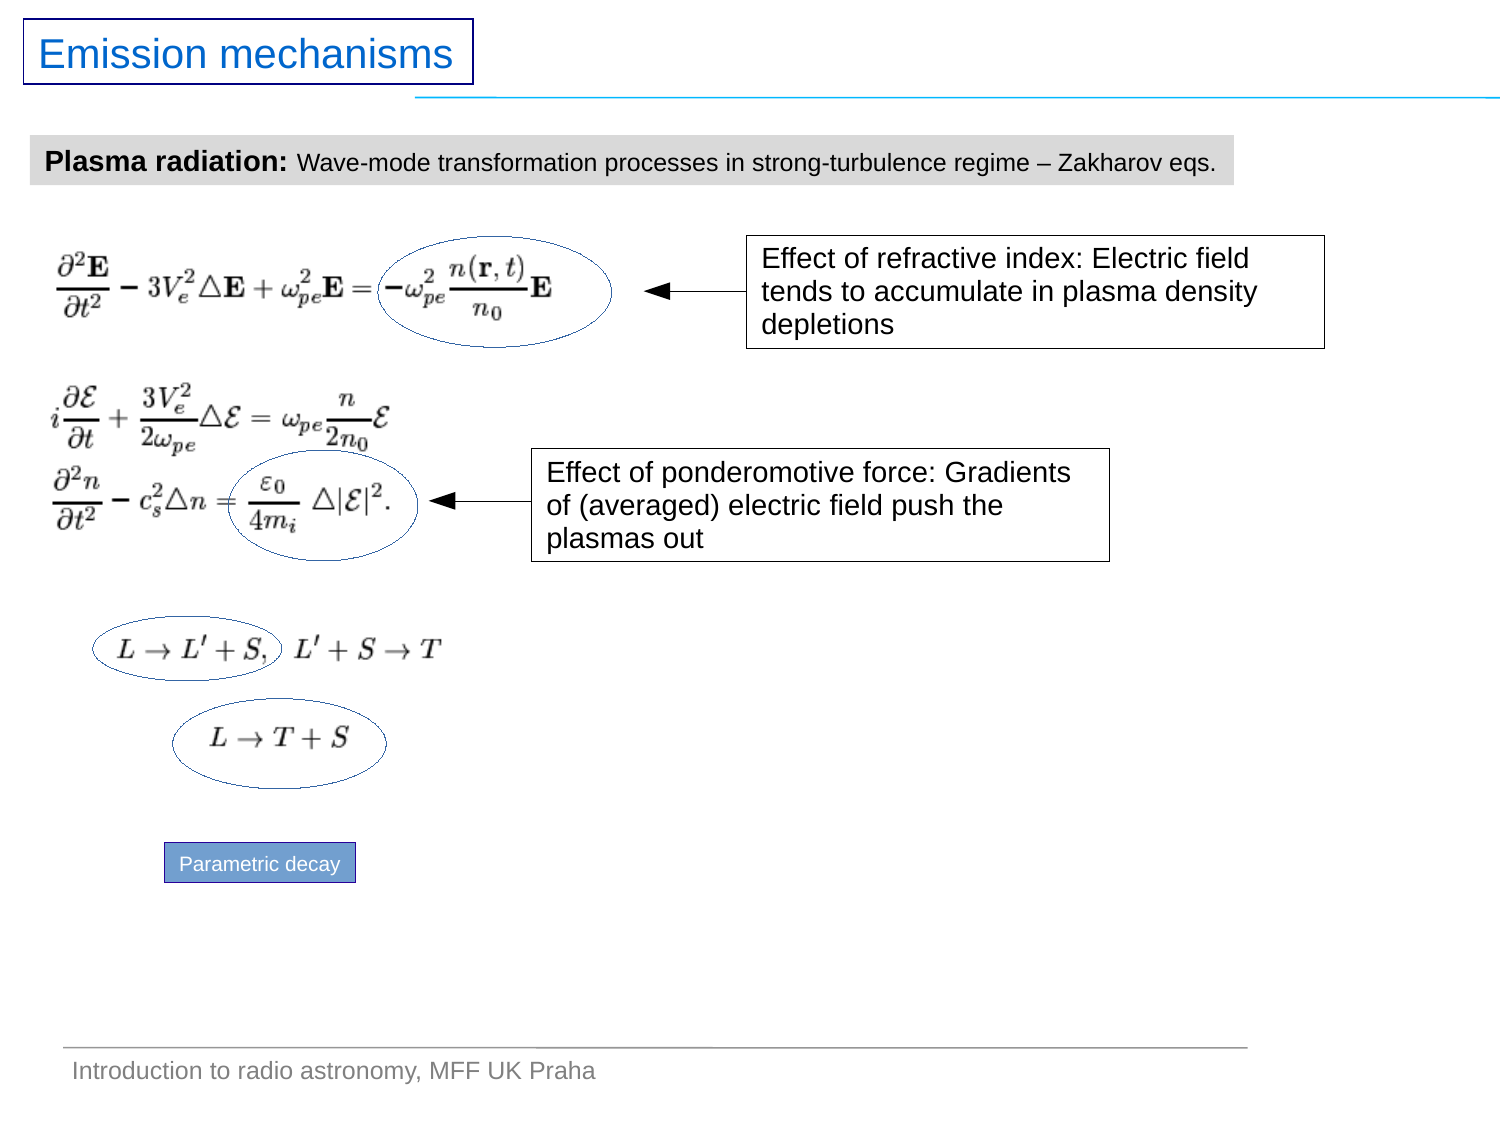

Emission mechanisms
Plasma radiation: Wave-mode transformation processes in strong-turbulence regime – Zakharov eqs.
Effect of refractive index: Electric field tends to accumulate in plasma density depletions
Effect of ponderomotive force: Gradients of (averaged) electric field push the plasmas out
Parametric decay
Introduction to radio astronomy